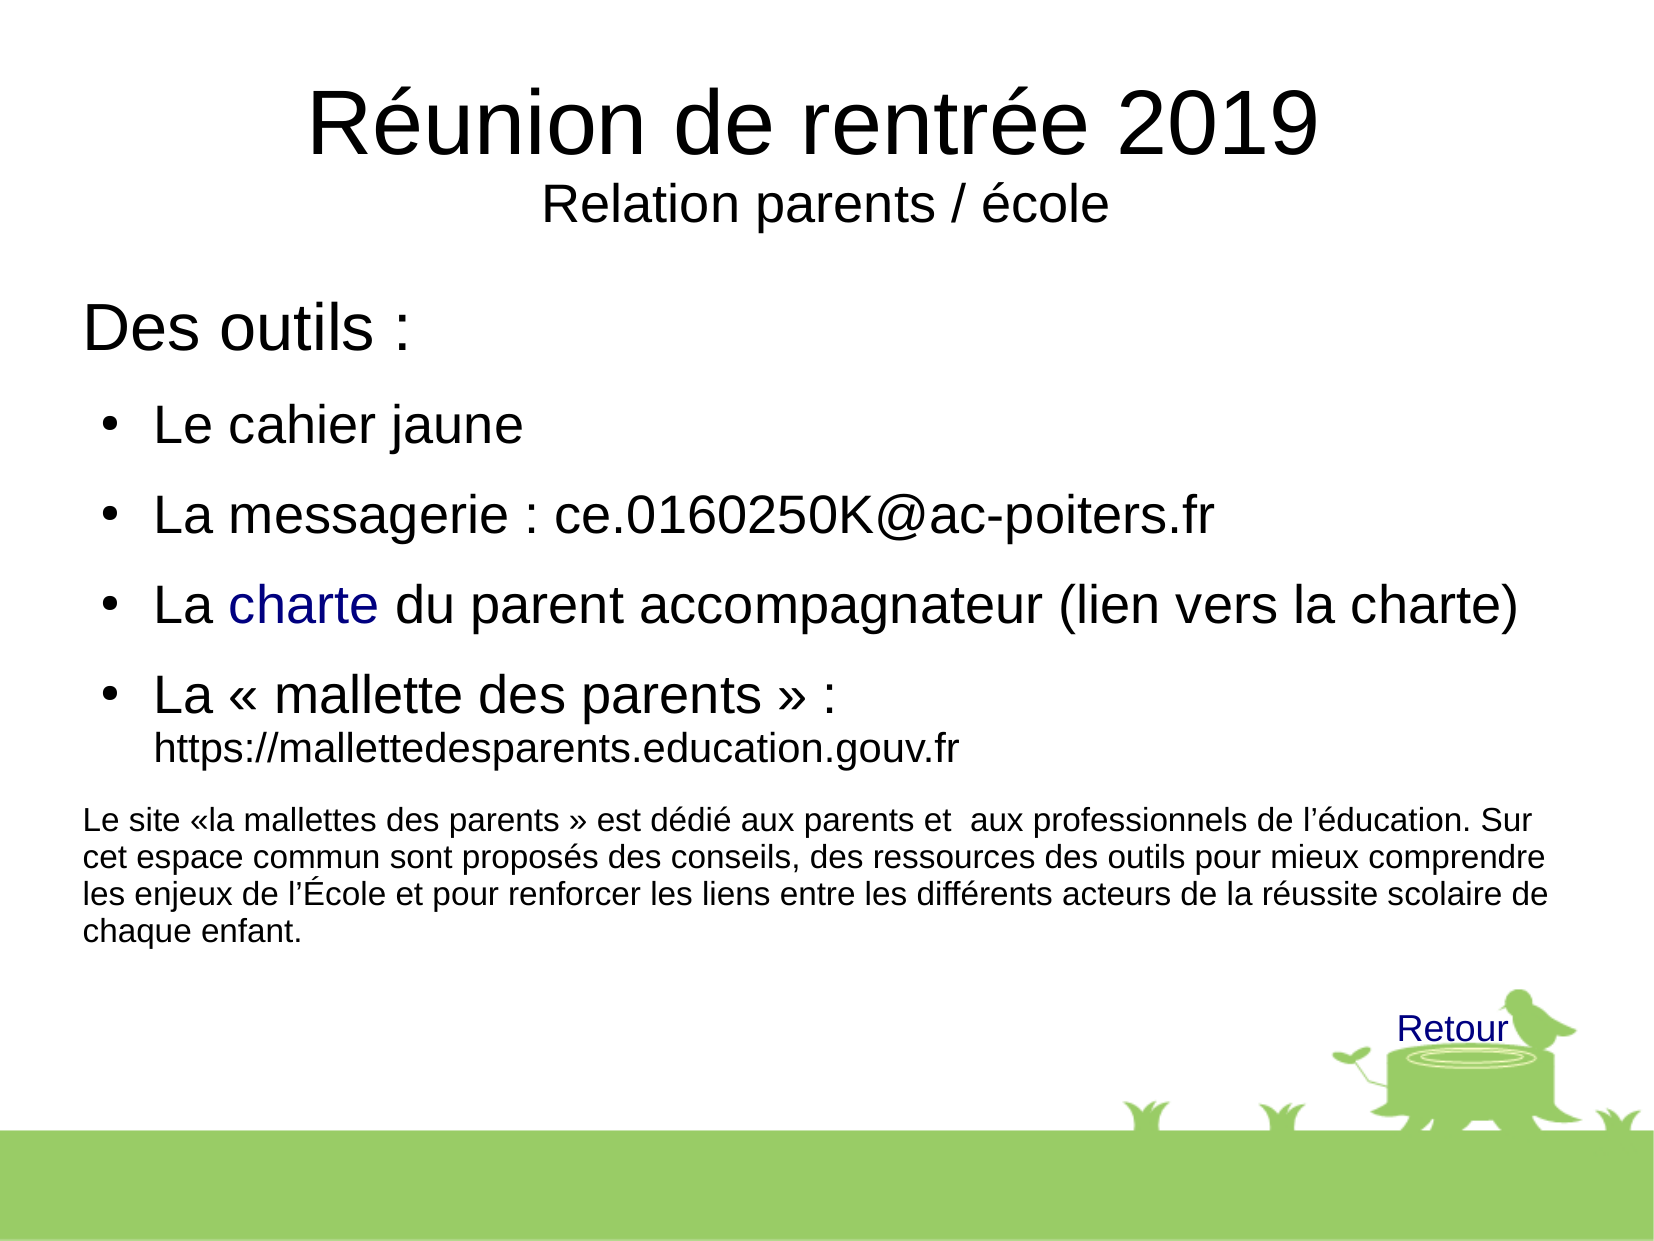

# Réunion de rentrée 2019 Relation parents / école
Des outils :
Le cahier jaune
La messagerie : ce.0160250K@ac-poiters.fr
La charte du parent accompagnateur (lien vers la charte)
La « mallette des parents » : https://mallettedesparents.education.gouv.fr
Le site «la mallettes des parents » est dédié aux parents et aux professionnels de l’éducation. Sur cet espace commun sont proposés des conseils, des ressources des outils pour mieux comprendre les enjeux de l’École et pour renforcer les liens entre les différents acteurs de la réussite scolaire de chaque enfant.
Retour